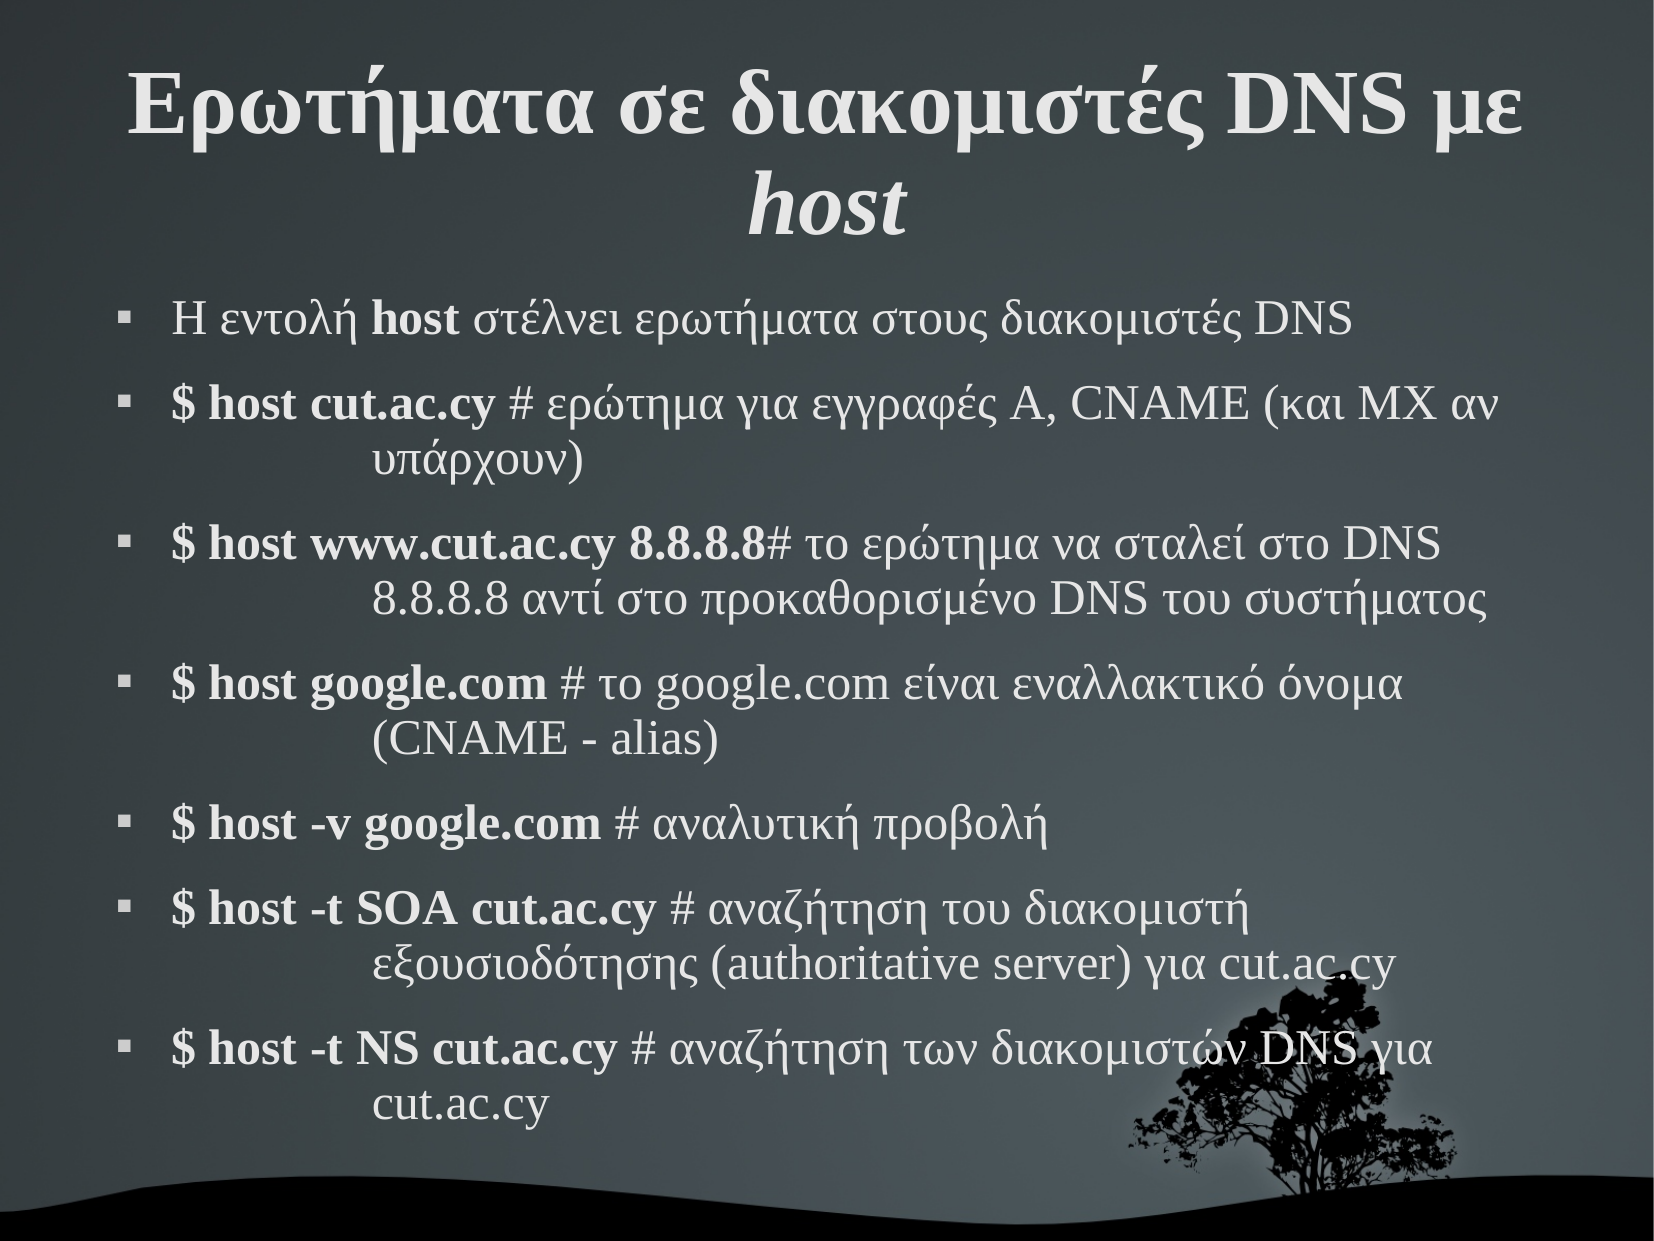

# Ερωτήματα σε διακομιστές DNS με host
Η εντολή host στέλνει ερωτήματα στους διακομιστές DNS
$ host cut.ac.cy # ερώτημα για εγγραφές A, CNAME (και ΜΧ αν 			υπάρχουν)
$ host www.cut.ac.cy 8.8.8.8# το ερώτημα να σταλεί στο DNS 				8.8.8.8 αντί στο προκαθορισμένο DNS του συστήματος
$ host google.com # το google.com είναι εναλλακτικό όνομα 				(CNAME - alias)
$ host -v google.com # αναλυτική προβολή
$ host -t SOA cut.ac.cy # αναζήτηση του διακομιστή 						εξουσιοδότησης (authoritative server) για cut.ac.cy
$ host -t NS cut.ac.cy # αναζήτηση των διακομιστών DNS για 				cut.ac.cy